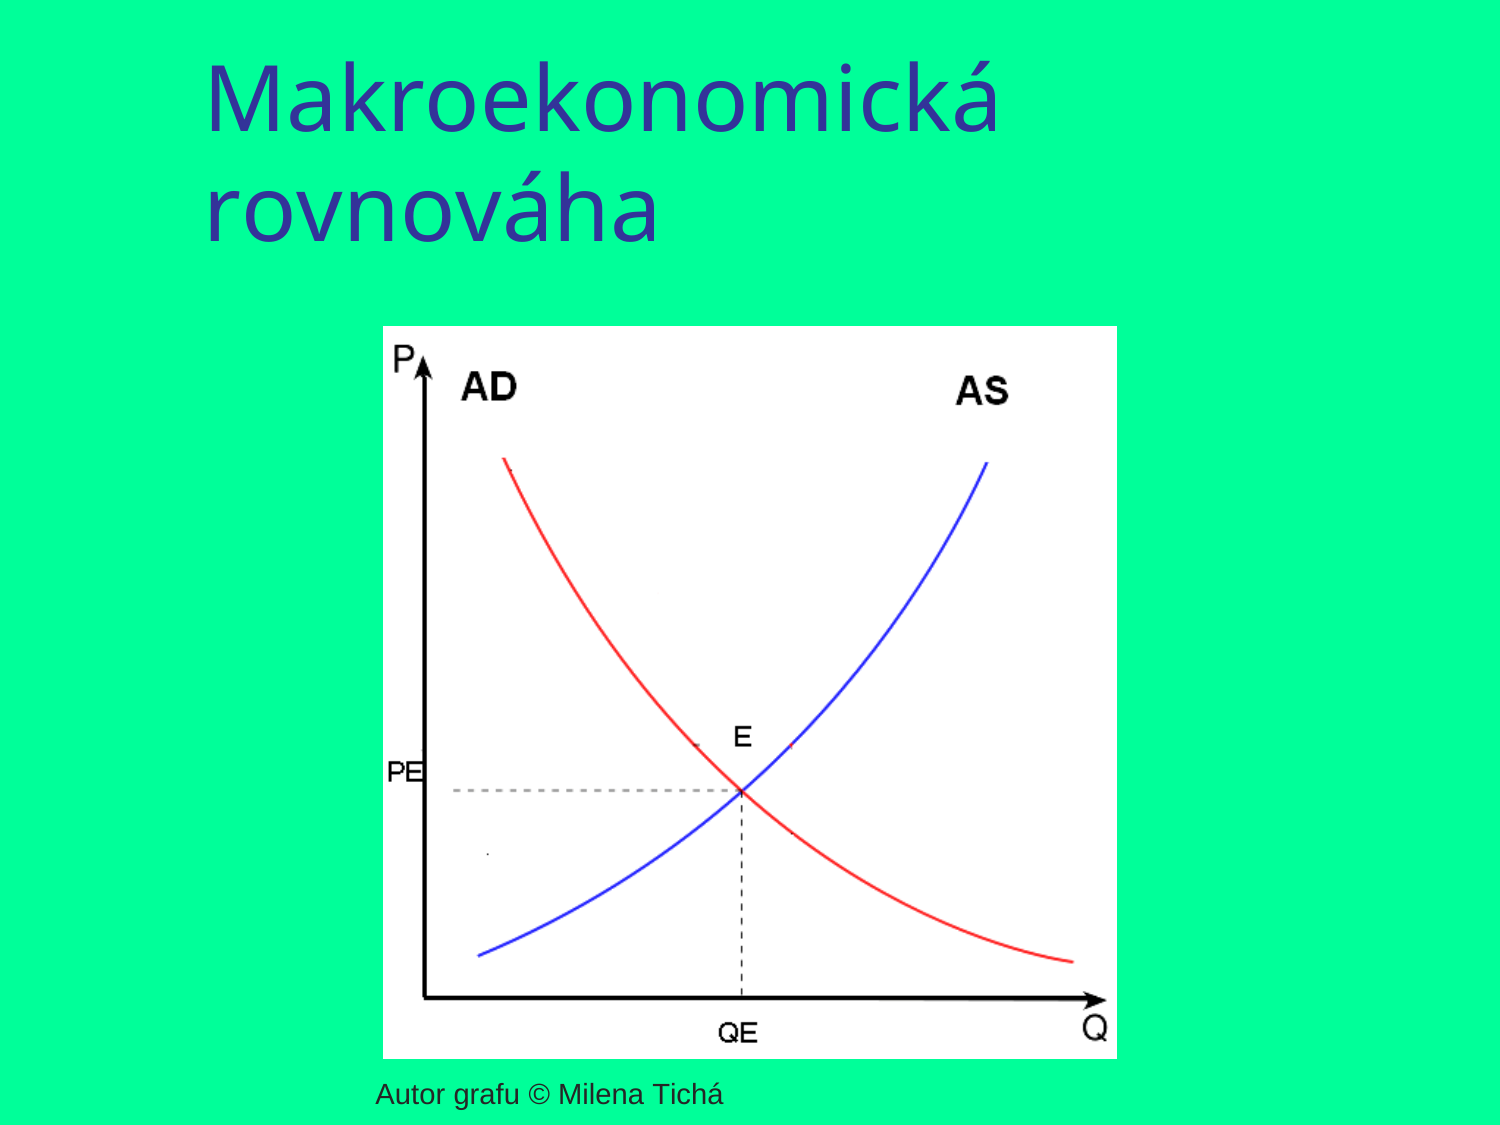

# Makroekonomická rovnováha
Autor grafu © Milena Tichá